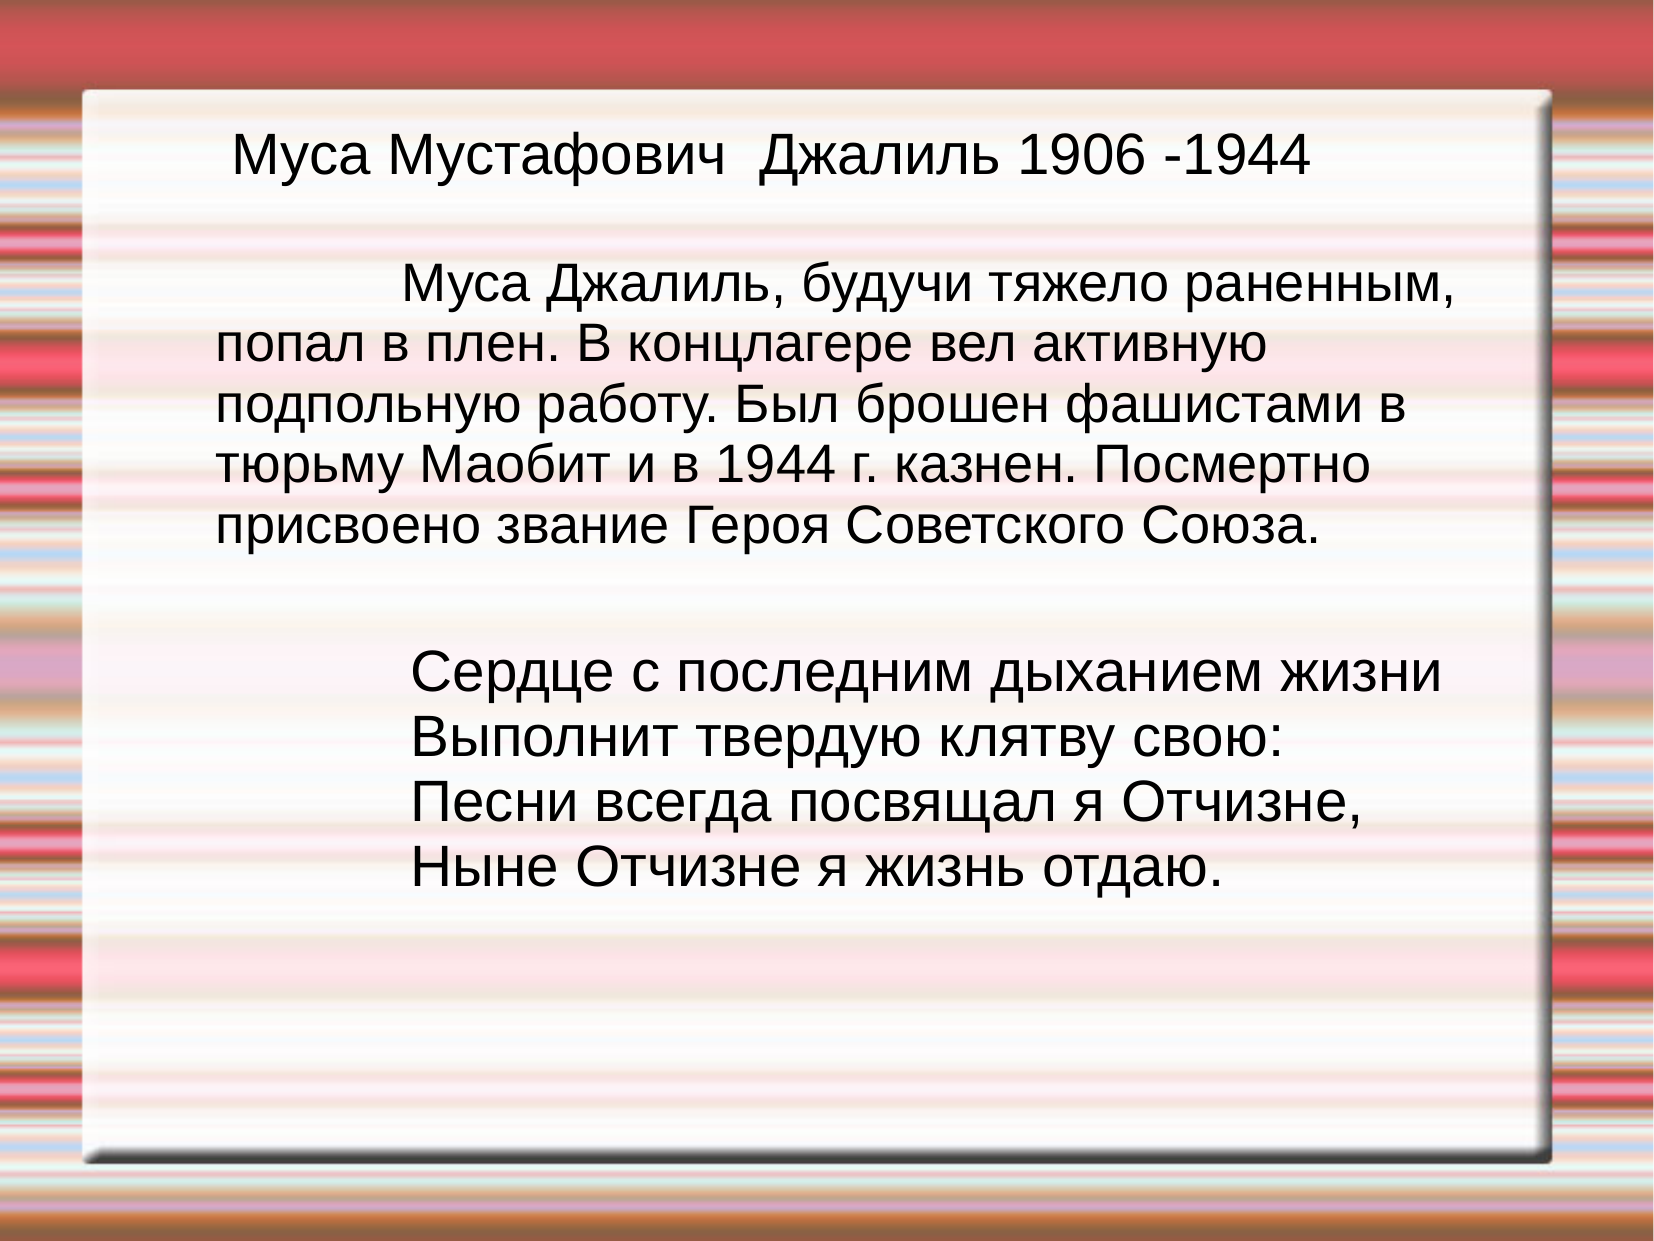

#
 Муса Мустафович Джалиль 1906 -1944
 Муса Джалиль, будучи тяжело раненным, попал в плен. В концлагере вел активную подпольную работу. Был брошен фашистами в тюрьму Маобит и в 1944 г. казнен. Посмертно присвоено звание Героя Советского Союза.
 Сердце с последним дыханием жизни
 Выполнит твердую клятву свою:
 Песни всегда посвящал я Отчизне,
 Ныне Отчизне я жизнь отдаю.